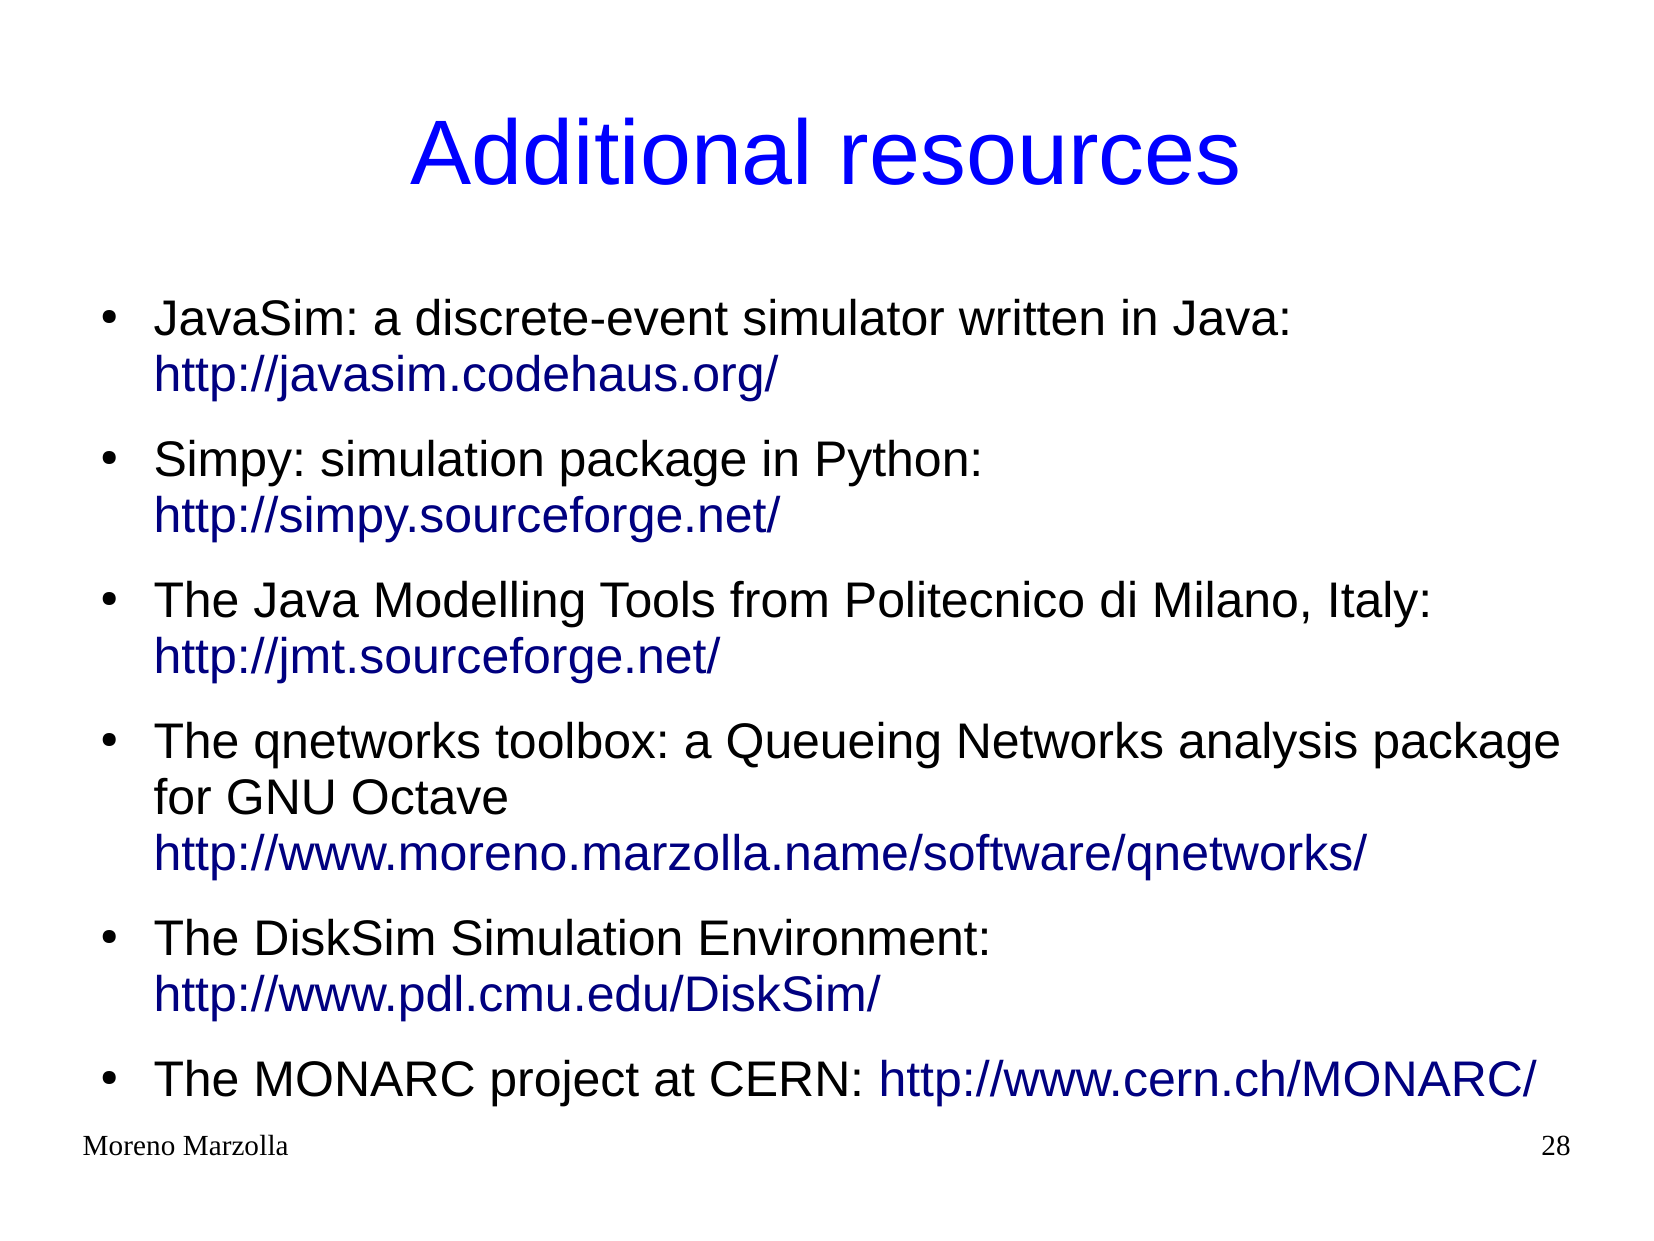

# Additional resources
JavaSim: a discrete-event simulator written in Java: http://javasim.codehaus.org/
Simpy: simulation package in Python: http://simpy.sourceforge.net/
The Java Modelling Tools from Politecnico di Milano, Italy: http://jmt.sourceforge.net/
The qnetworks toolbox: a Queueing Networks analysis package for GNU Octave http://www.moreno.marzolla.name/software/qnetworks/
The DiskSim Simulation Environment: http://www.pdl.cmu.edu/DiskSim/
The MONARC project at CERN: http://www.cern.ch/MONARC/
Moreno Marzolla
28